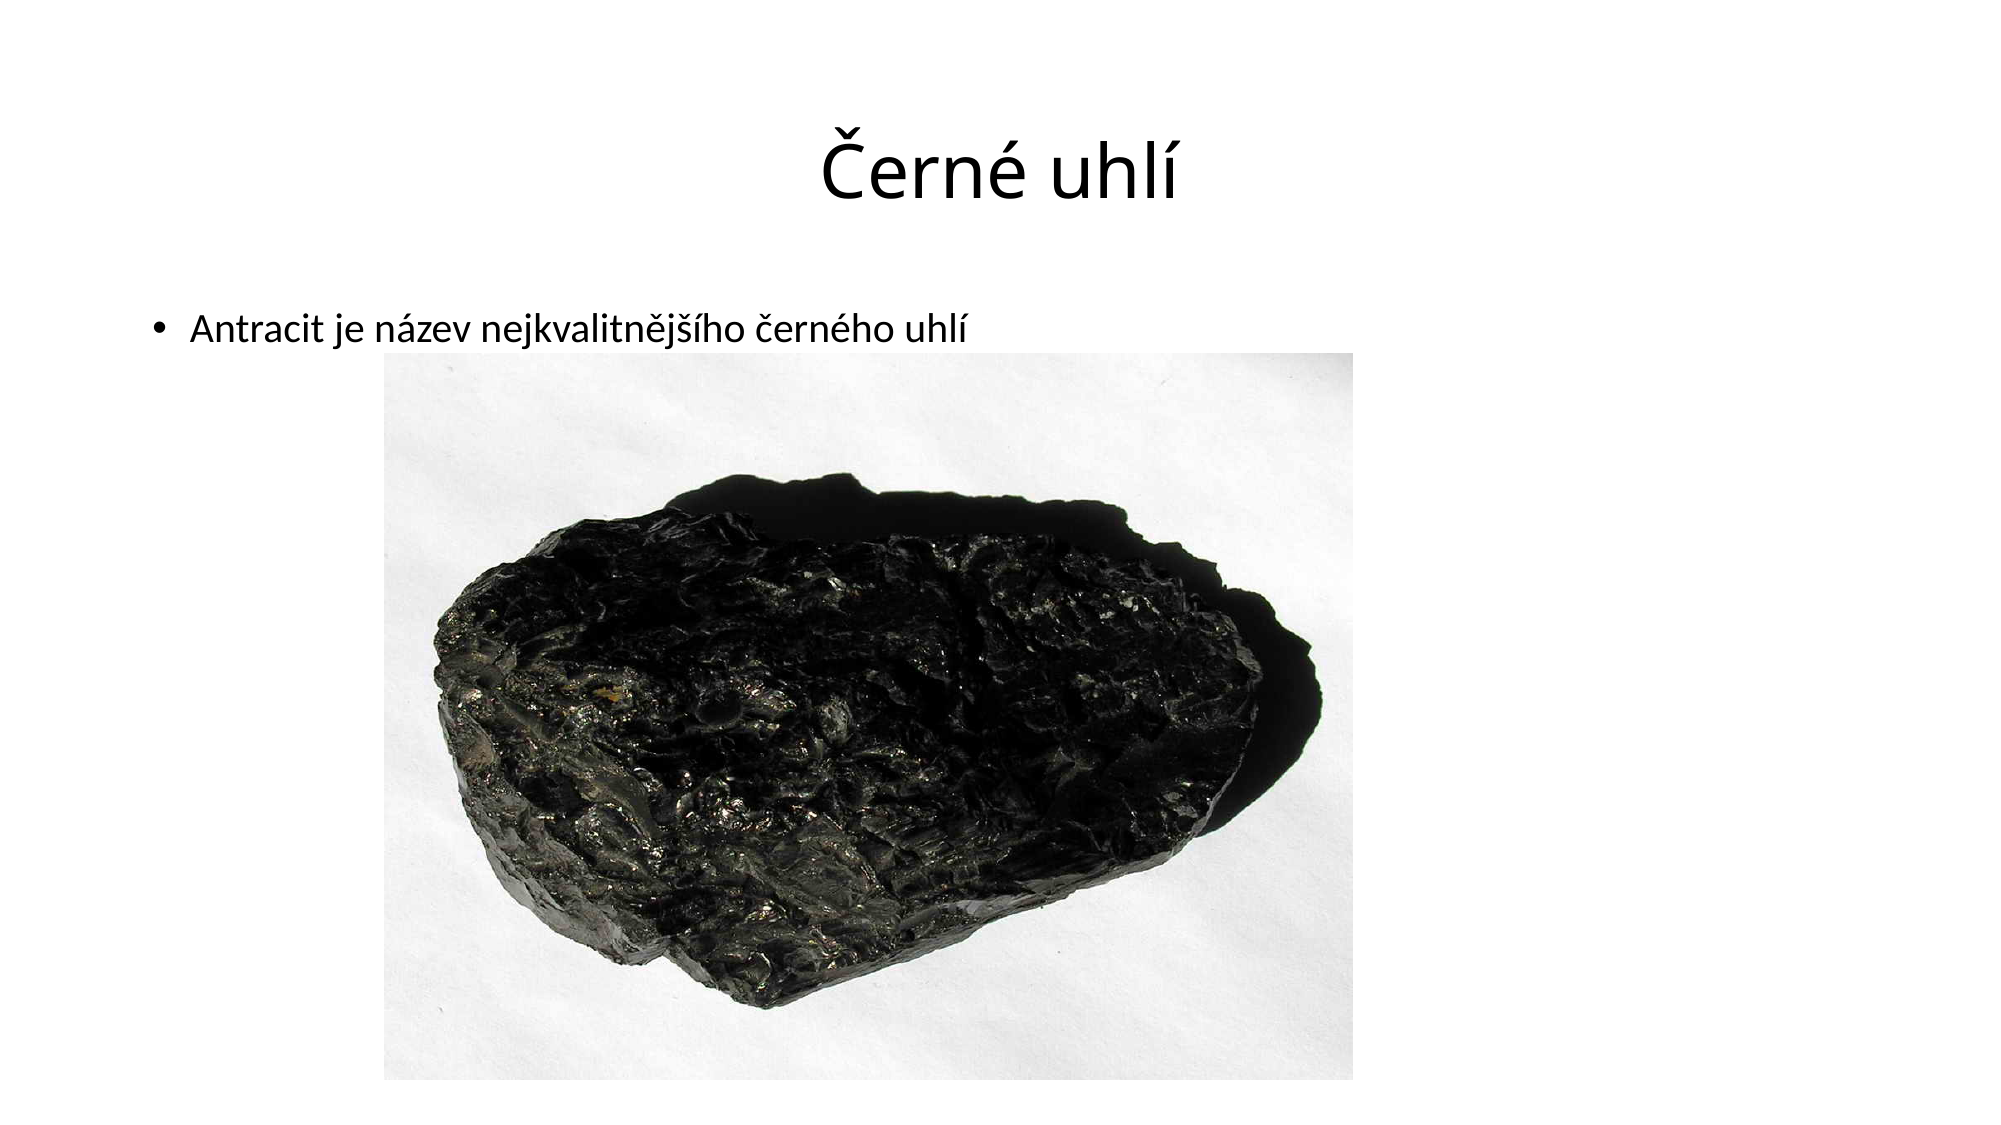

# Černé uhlí
Antracit je název nejkvalitnějšího černého uhlí